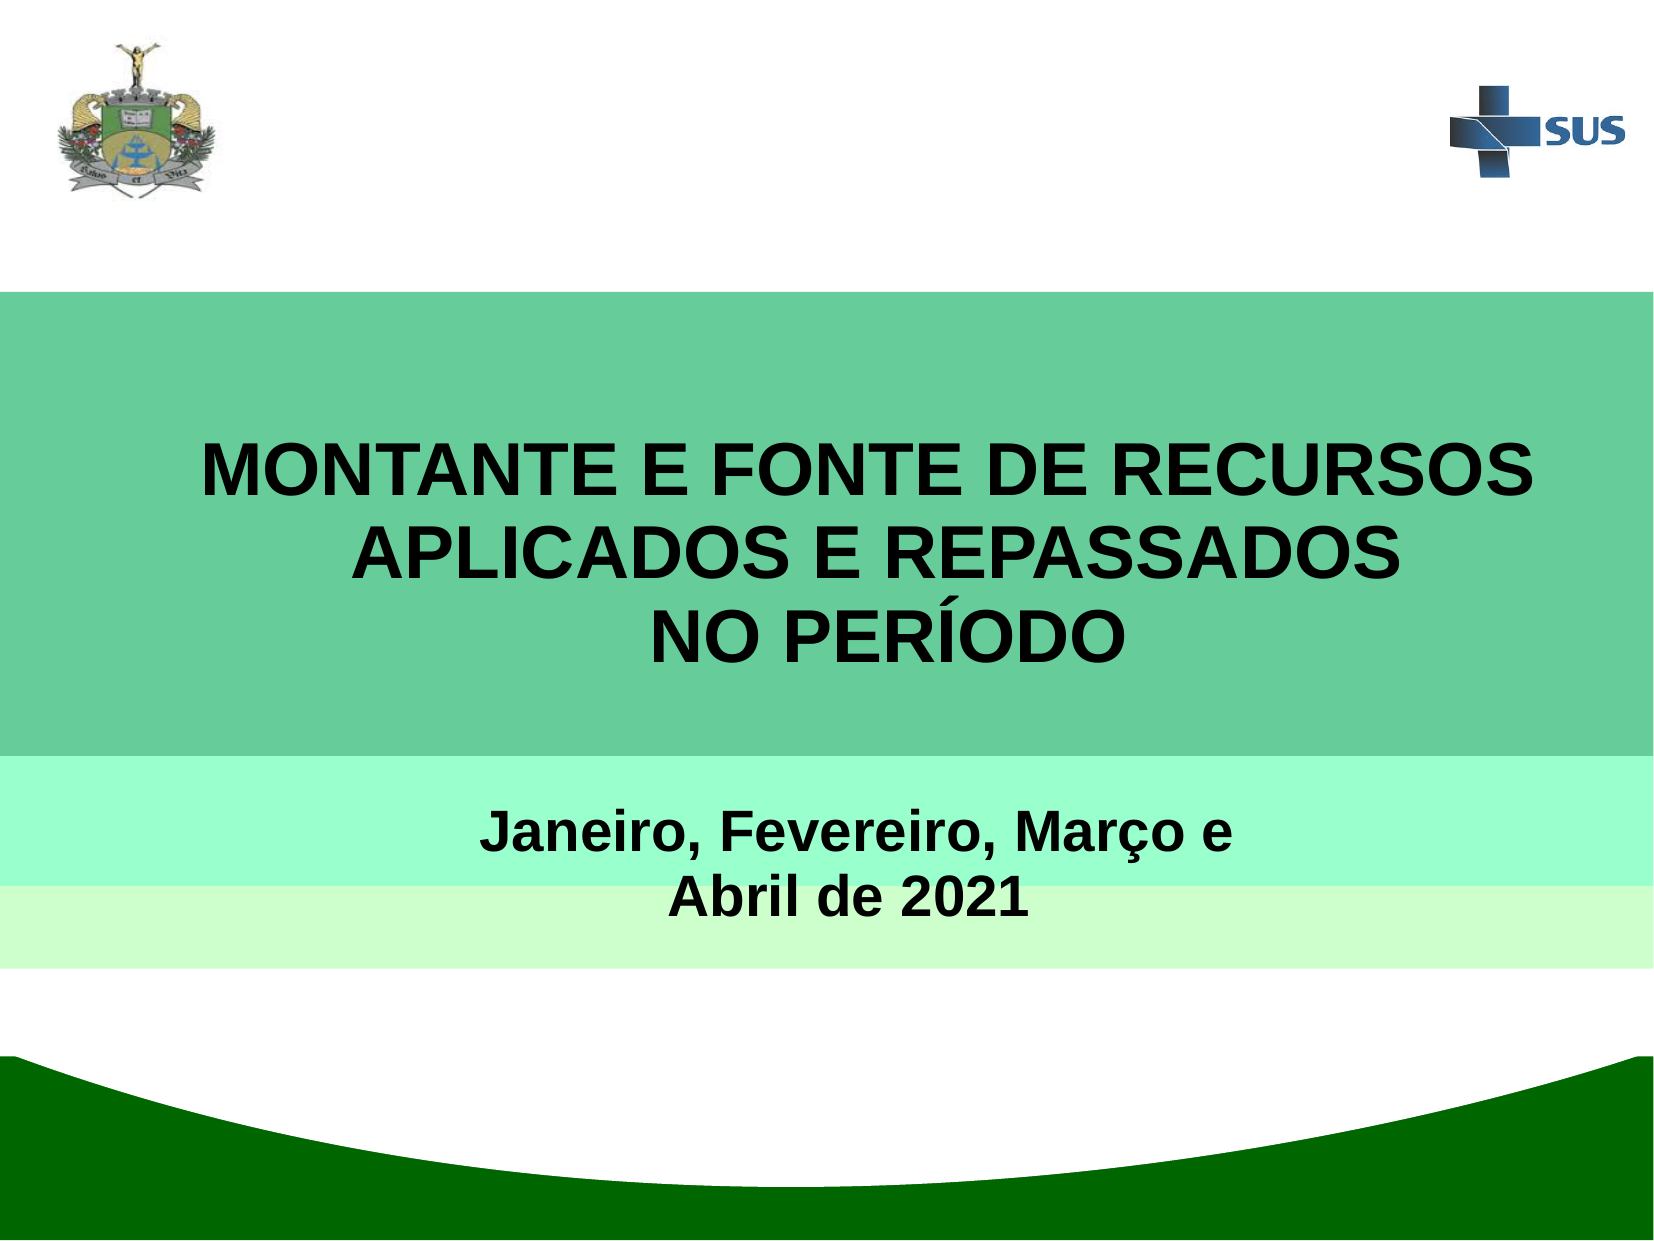

MONTANTE E FONTE DE RECURSOS APLICADOS E REPASSADOS
 NO PERÍODO
 Janeiro, Fevereiro, Março e Abril de 2021